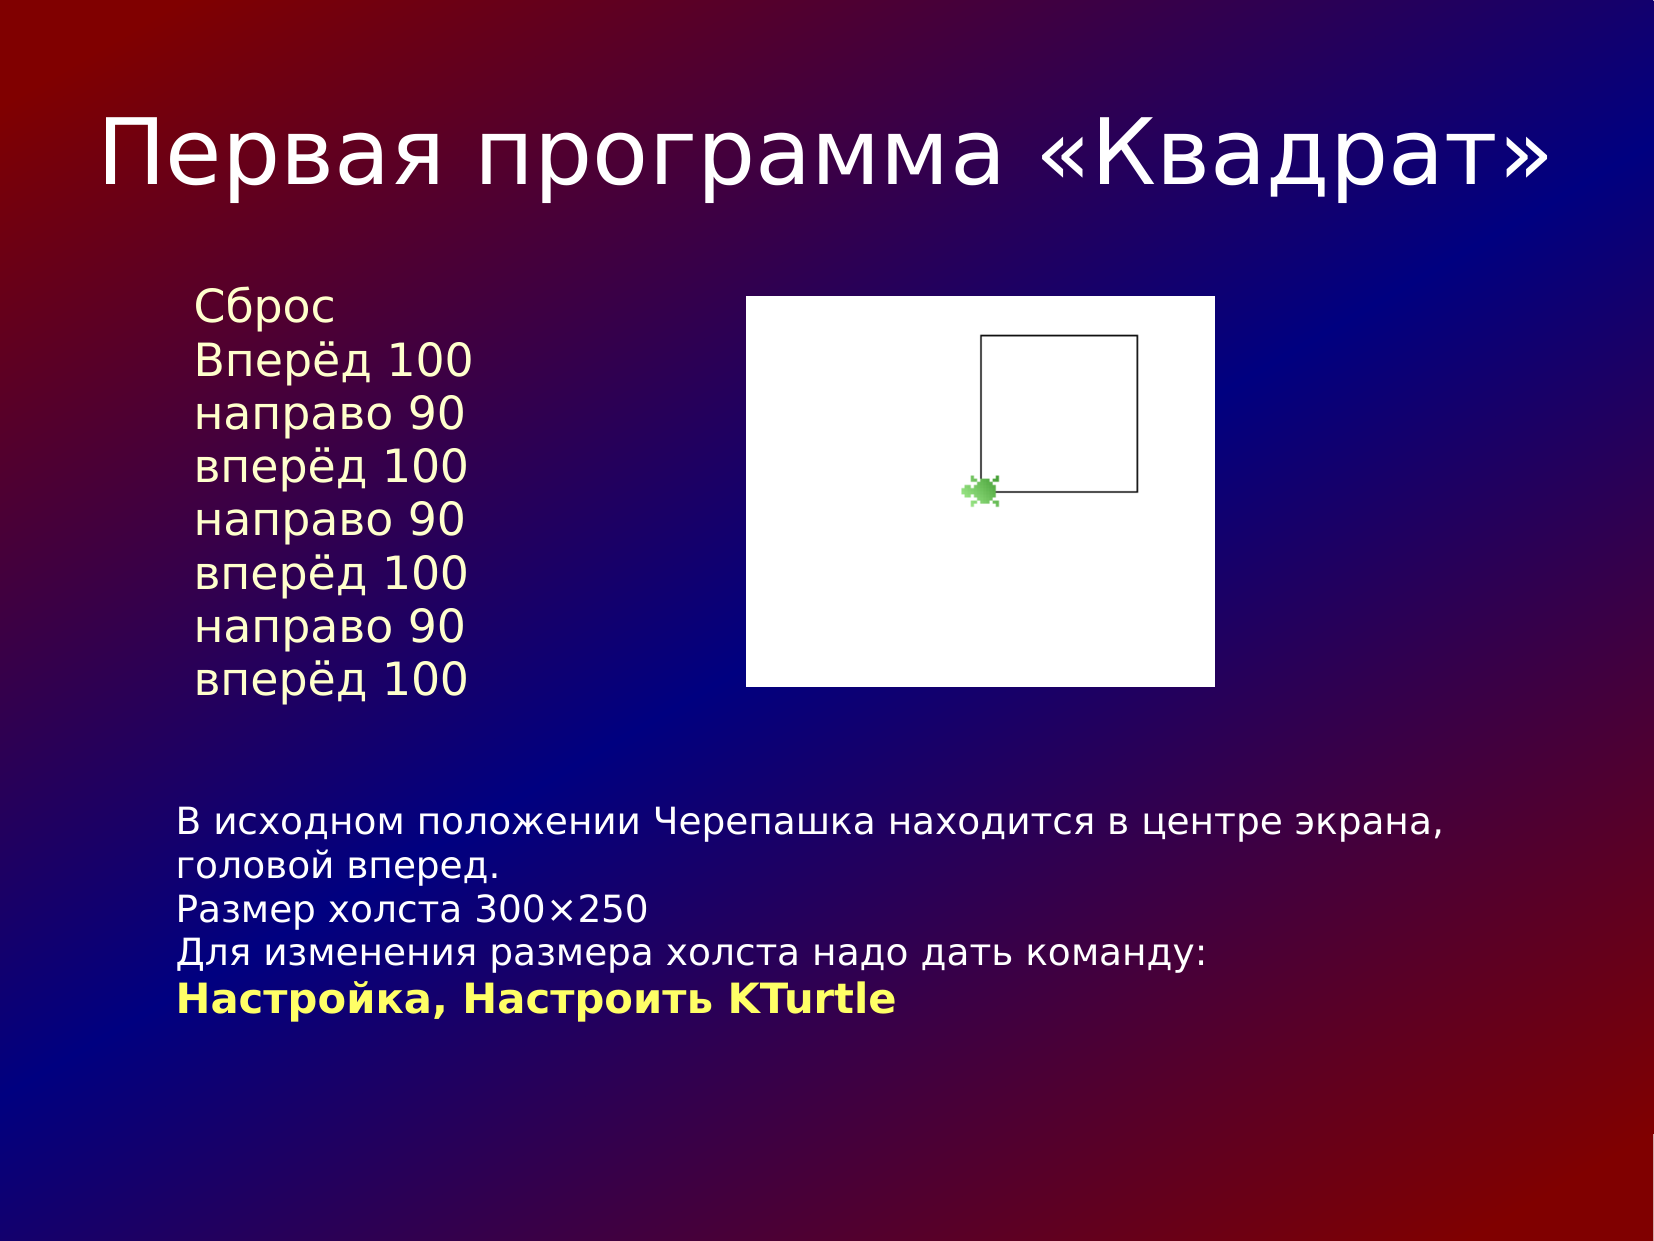

# Первая программа «Квадрат»
Сброс
Вперёд 100
направо 90
вперёд 100
направо 90
вперёд 100
направо 90
вперёд 100
В исходном положении Черепашка находится в центре экрана, головой вперед.
Размер холста 300⨯250
Для изменения размера холста надо дать команду:
Настройка, Настроить KTurtle